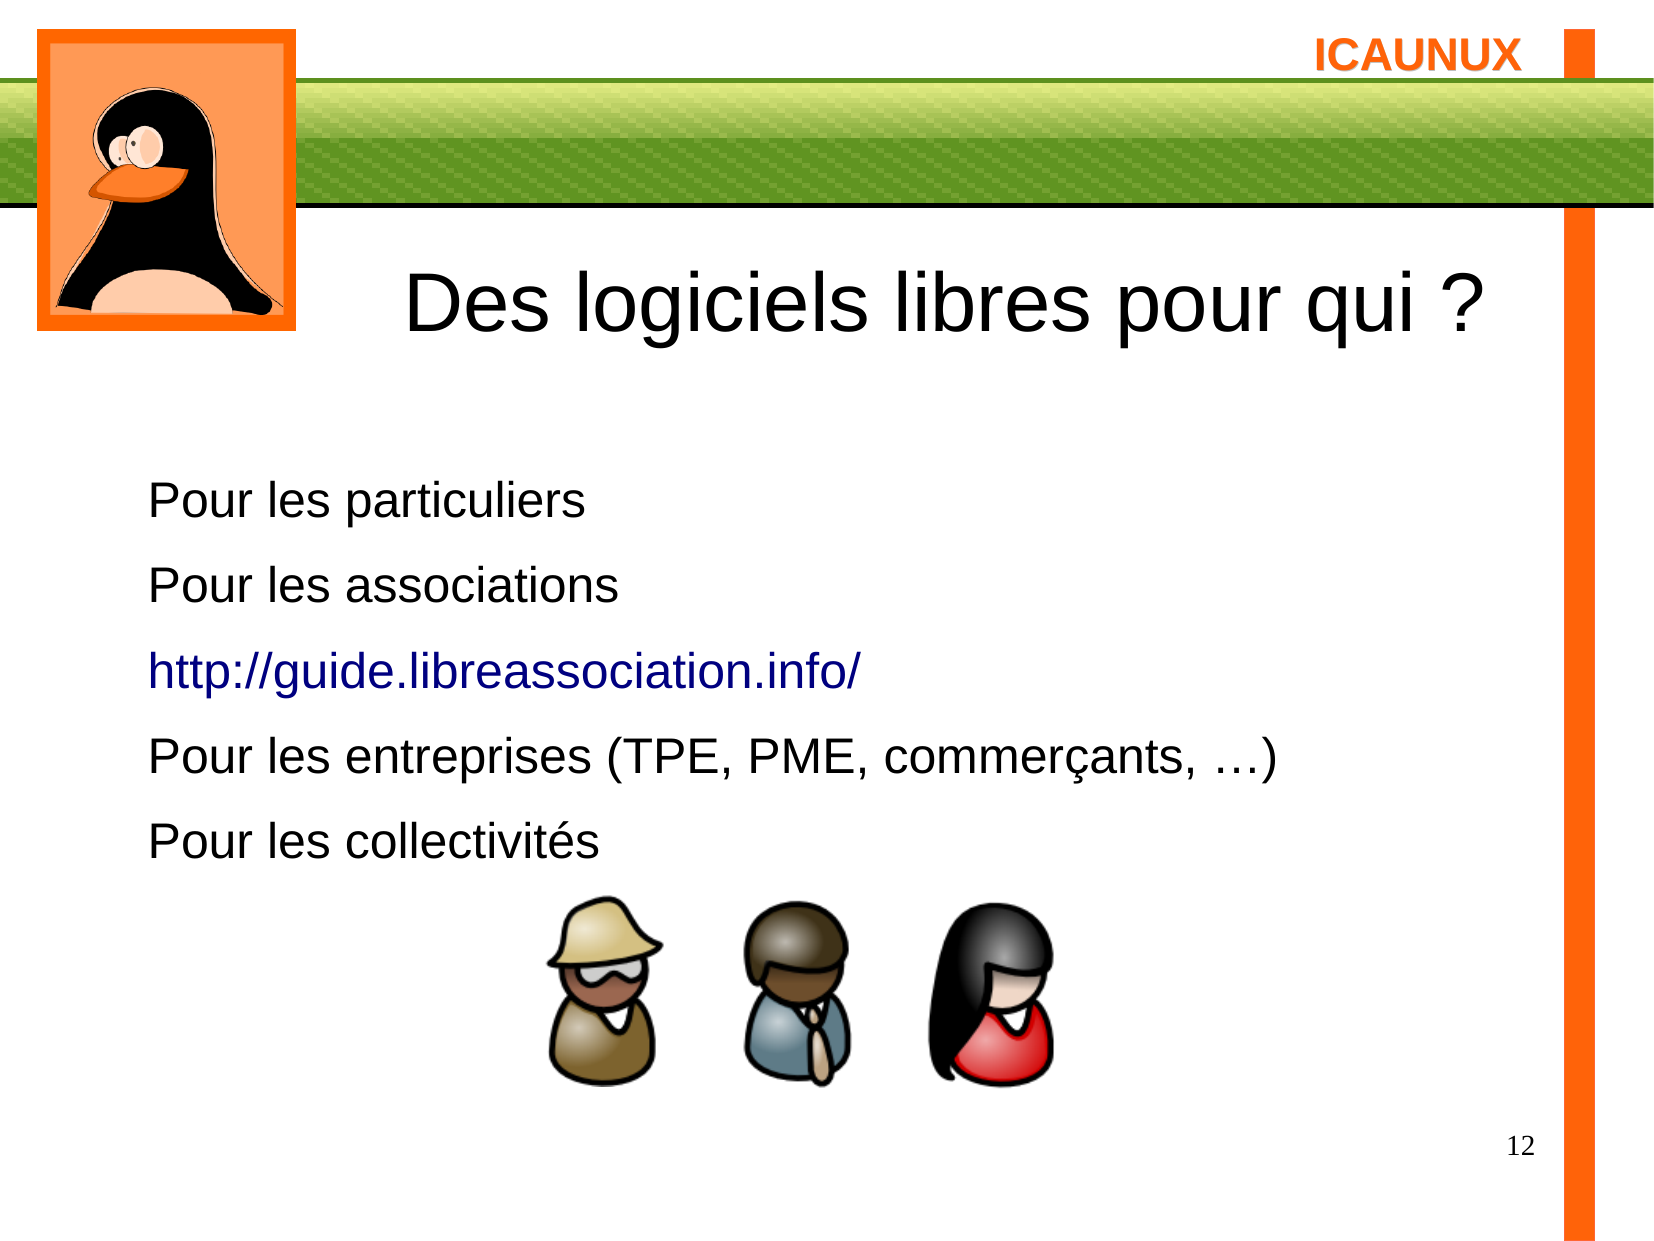

# Des logiciels libres pour qui ?
Pour les particuliers
Pour les associations
http://guide.libreassociation.info/
Pour les entreprises (TPE, PME, commerçants, …)
Pour les collectivités
12